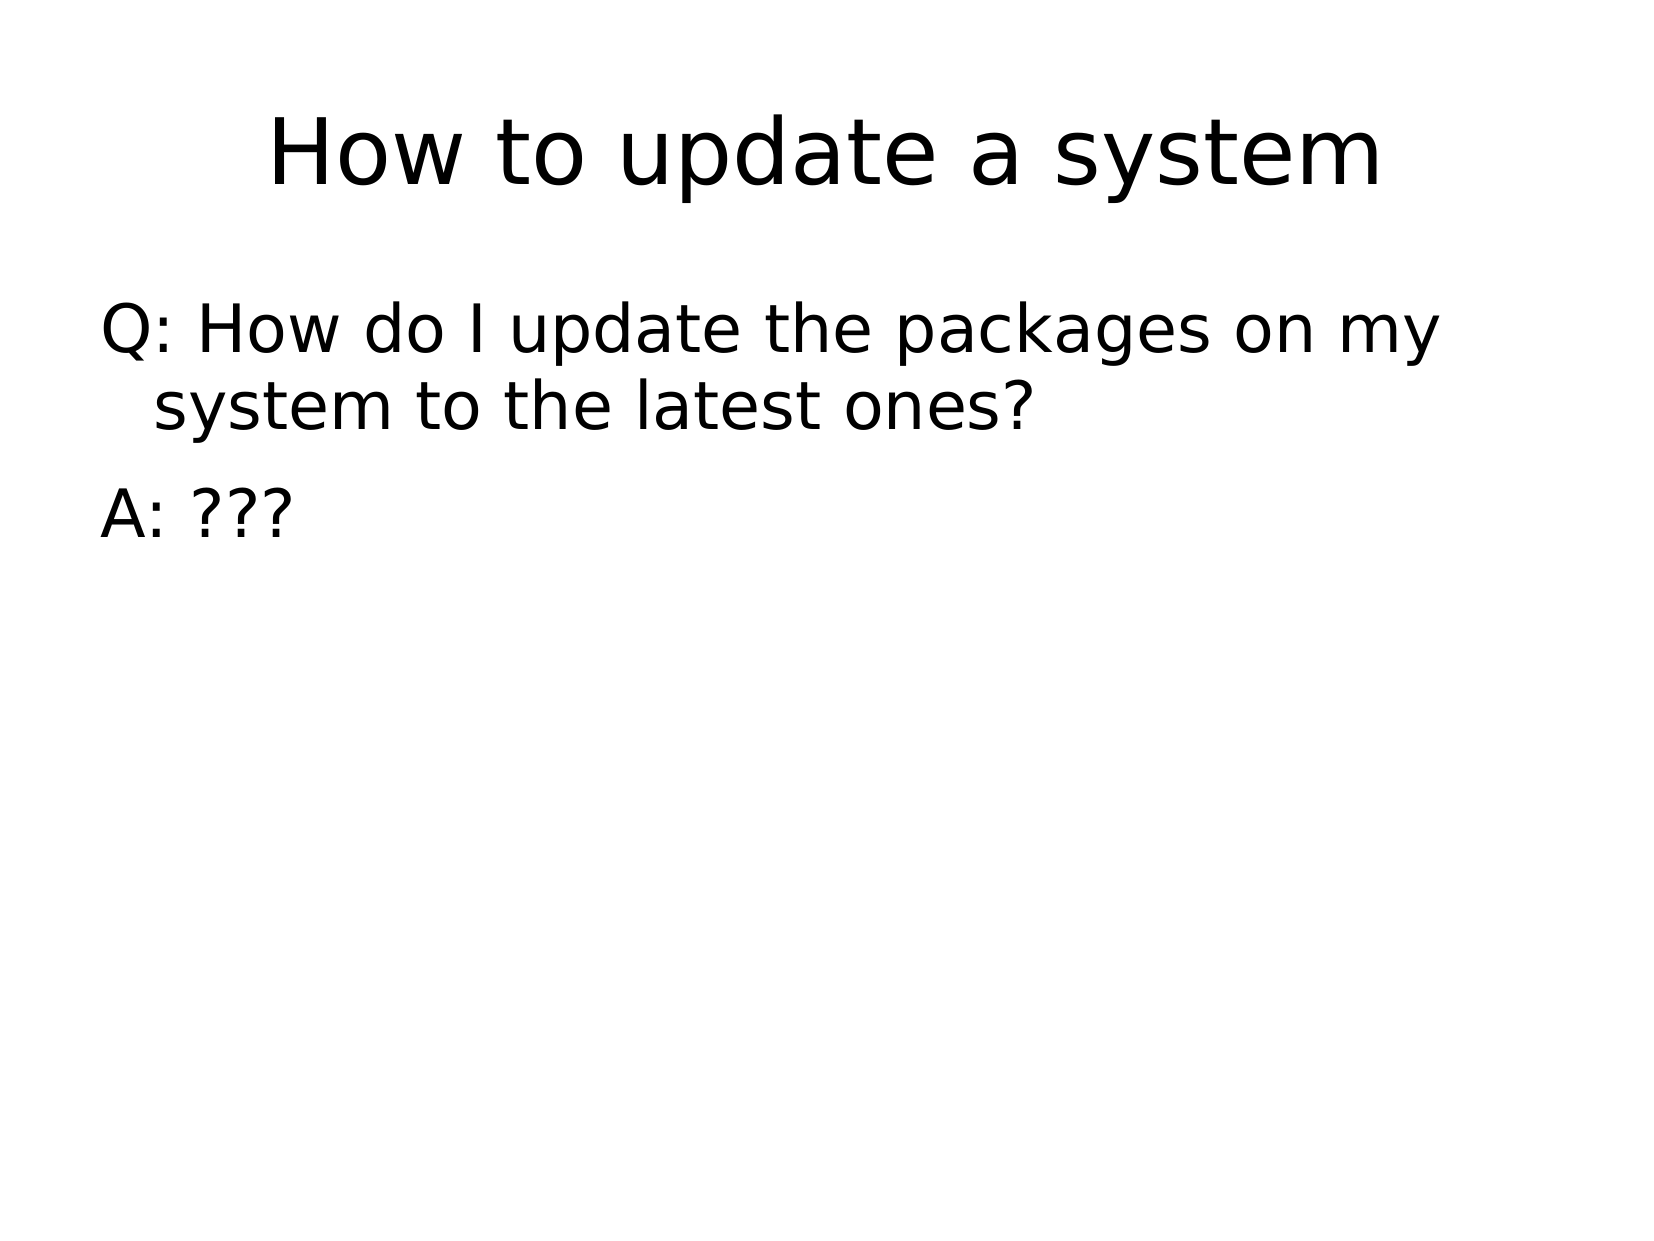

# How to update a system
Q: How do I update the packages on my system to the latest ones?
A: ???